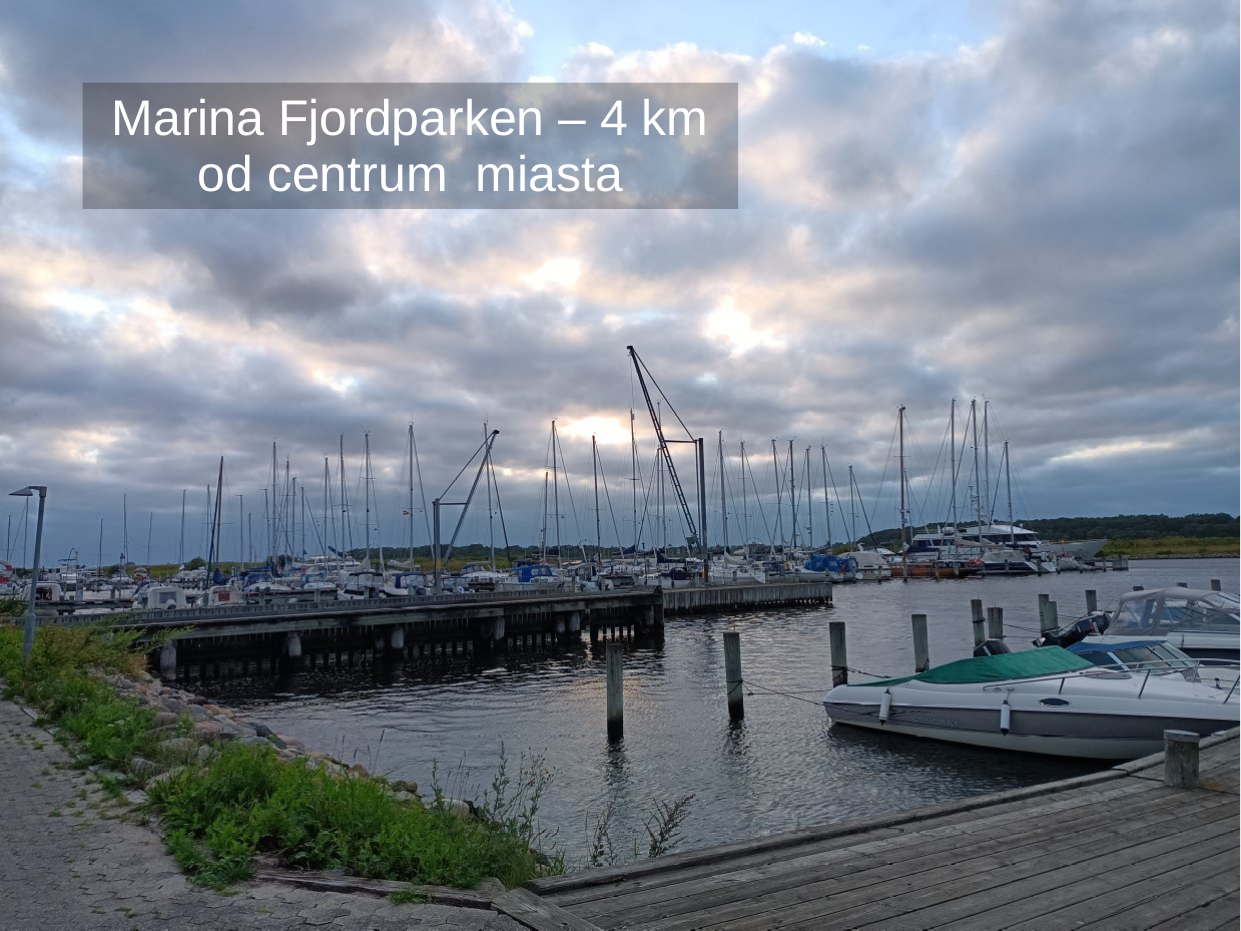

#
Marina Fjordparken – 4 km od centrum miasta